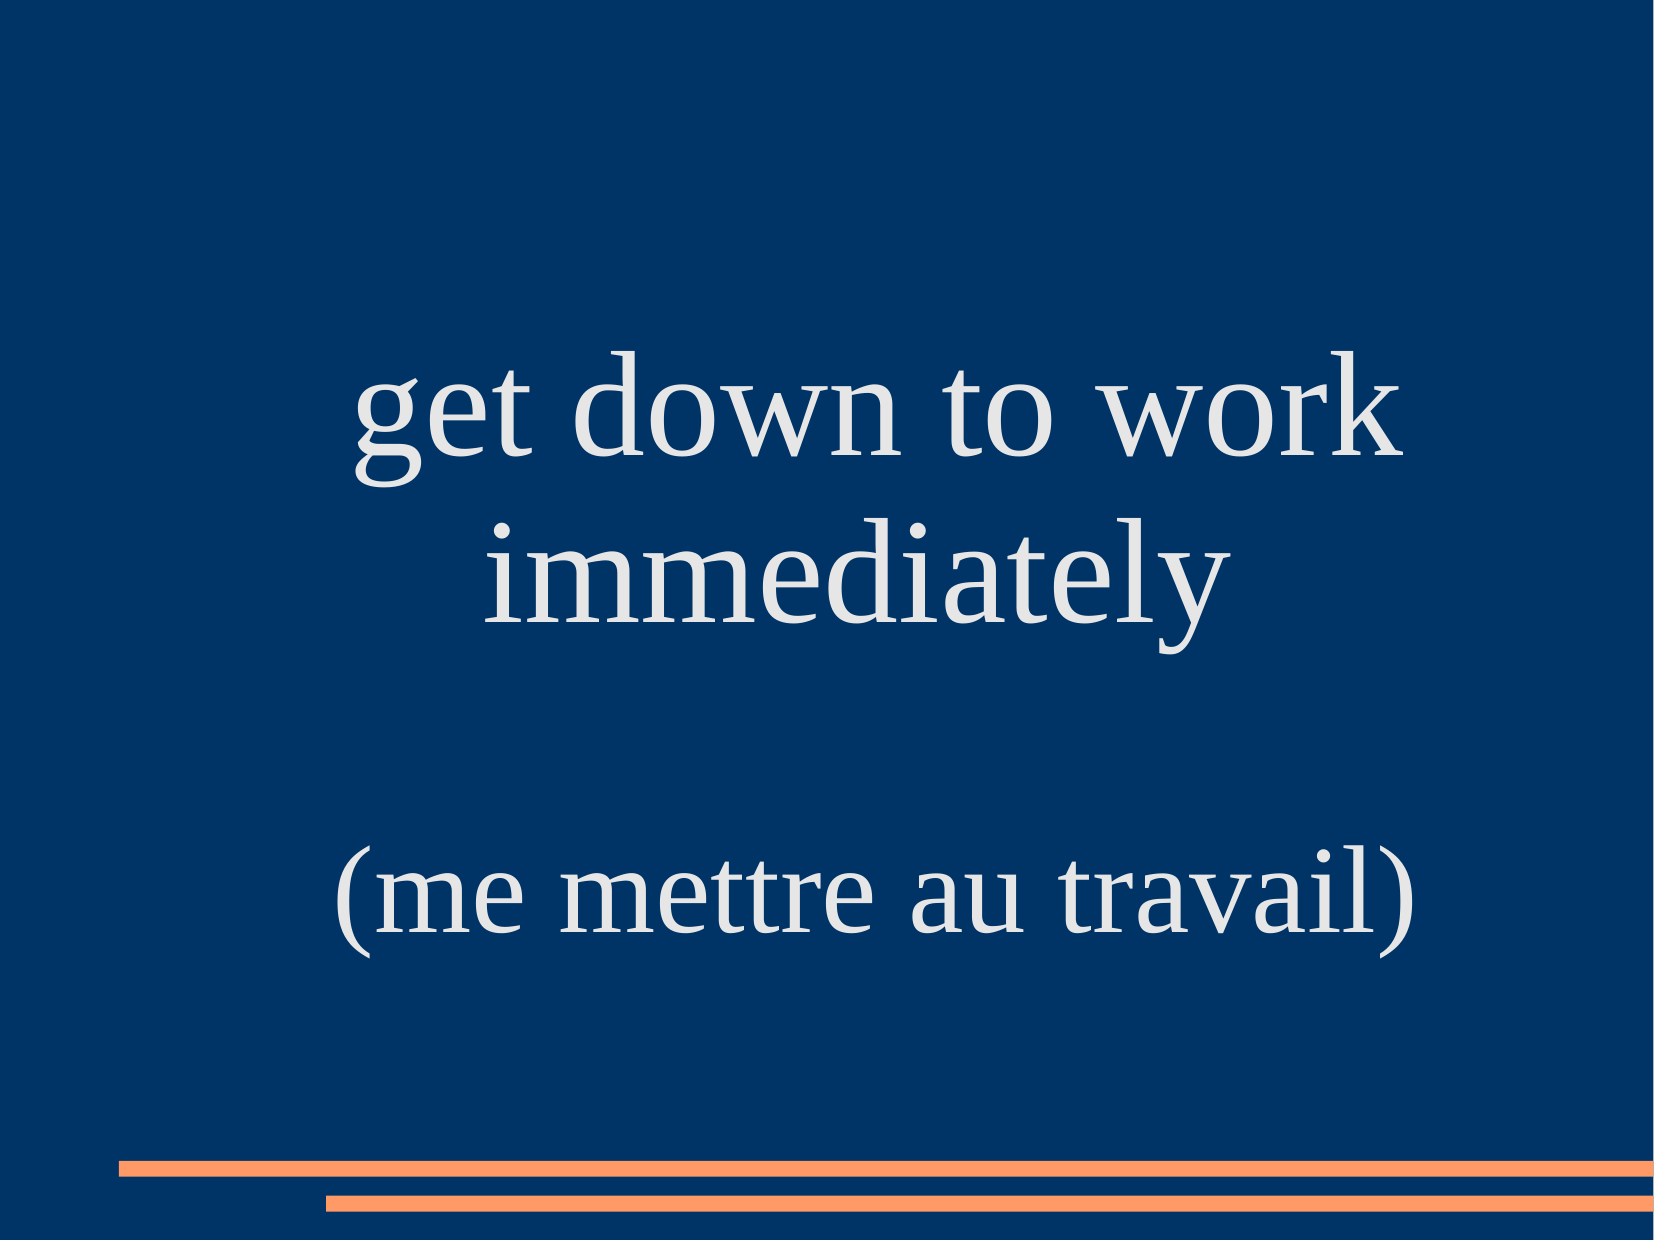

#
get down to work immediately
(me mettre au travail)